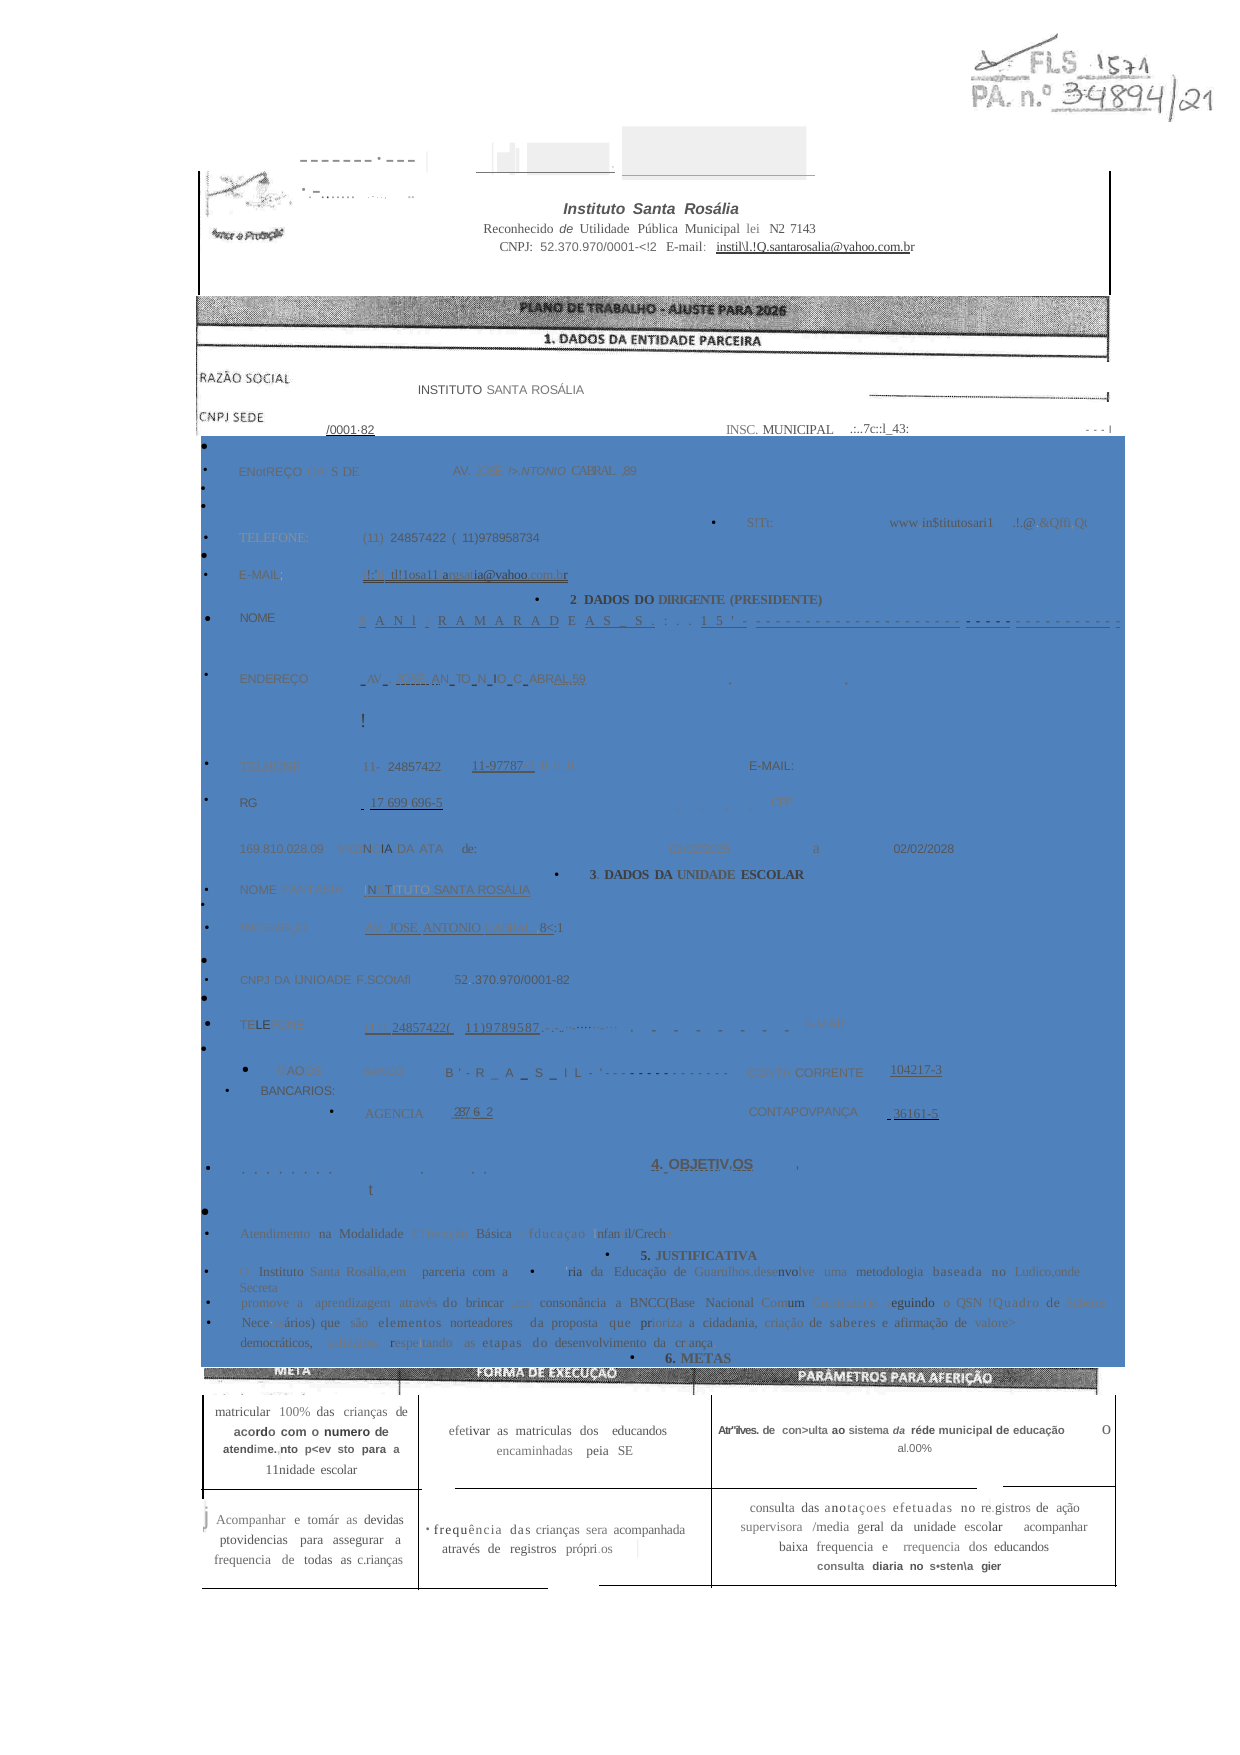

-------·---·.-....... .-.., ..
,
Instituto Santa Rosália
Reconhecido de Utilidade Pública Municipal lei N2 7143
CNPJ: 52.370.970/0001-<!2 E-mail: instil\l.!Q.santarosalia@yahoo.com.br
INSTITUTO SANTA ROSÁLIA
.:..7c::l_43:	 ---l
/0001·82	INSC. MUNICIPAL
| ENotREÇO OA S DE AV. JOSE !>.NTONIO CABRAL ,89 S!Tt: www.in$titutosari1 .!.@.&Qffi,Qt TELEFONE: (11) 24857422 ( 11)978958734 E-MAIL; i!:'ti\_tl!1osa11targsatia@vahoo.com.br | |
| --- | --- |
| 2. DADOS DO DIRIGENTE (PRESIDENTE) | |
| NOME SANl)RAMARADEAS\_S.:..15'-------------------------------------- ENDEREÇO -AV-. JOSÉ AN-TO-N-IO-C-ABRAL,59 · · ! TELHONE 11- 24857422 11-97787-2\_8\_6\_0 E-MAIL: RG 17.699.696-5 ----CPF 169.810.028.09 V!GtNCIA DA ATA de: 02/02/2025 a 02/02/2028 | |
| 3. DADOS DA UNIDADE ESCOLAR | |
| NOME FANTASIA INSTITUTO SANTA ROSÁLIA fNOEREÇO AV. JOSE ANTONIO CABRAL ,8<:1 CNPJ DA lJNIOADE F.SCOtAfl 52..370.970/0001-82 TELEFONE (11) 24857422( 11)9789587.-.-..··-······-··· ·-------E-MAll: OAOOS BANCO B'-R\_A\_S\_IL-'--------------- CONTA CORRENTE 104217-3 BANCARIOS: AGENCIA \_2\_8\_7\_6-\_2 CONTAPOVPANÇA 36161-5 | |
| ········ · · ·· 4.-OBJETIV'OS ' t Atendimento na Modalidade E1facação Básica - fducaçao Infantil/Creche | |
| 5. JUSTIFICATIVA | |
| O Instituto Santa Rosálía,em parceria com a Secreta | 'ria da Educação de Guarulhos.desenvolve uma metodologia baseada no Ludico,onde |
| promove a aprendizagem através do brincar ,em consonância a BNCC(Base Nacional Comum Curricular)e seguindo o QSN !Quadro de Saberes Nece·ssários) que são elementos norteadores da proposta que prioriza a cidadania, criação de saberes e afirmação de valore> democráticos, solidários respeitando as etapas do desenvolvimento da criança. | |
| 6. METAS | |
matricular 100% das crianças de acordo com o numero de atendime.,nto p<ev sto para a 11nidade escolar
Atr"ilves. de con>ulta ao sistema da réde municipal de educação	o
al.00%
efetivar as matriculas dos educandos encaminhadas peia SE
consulta das anotaçoes efetuadas no re.gistros de ação supervisora /media geral da unidade escolar acompanhar baixa frequencia e rrequencia dos educandos
consulta diaria no s•sten\a gier
j Acompanhar e tomár as devidas
frequência das crianças sera acompanhada através de registros própri.os
l
ptovidencias para assegurar a frequencia de todas as c.rianças